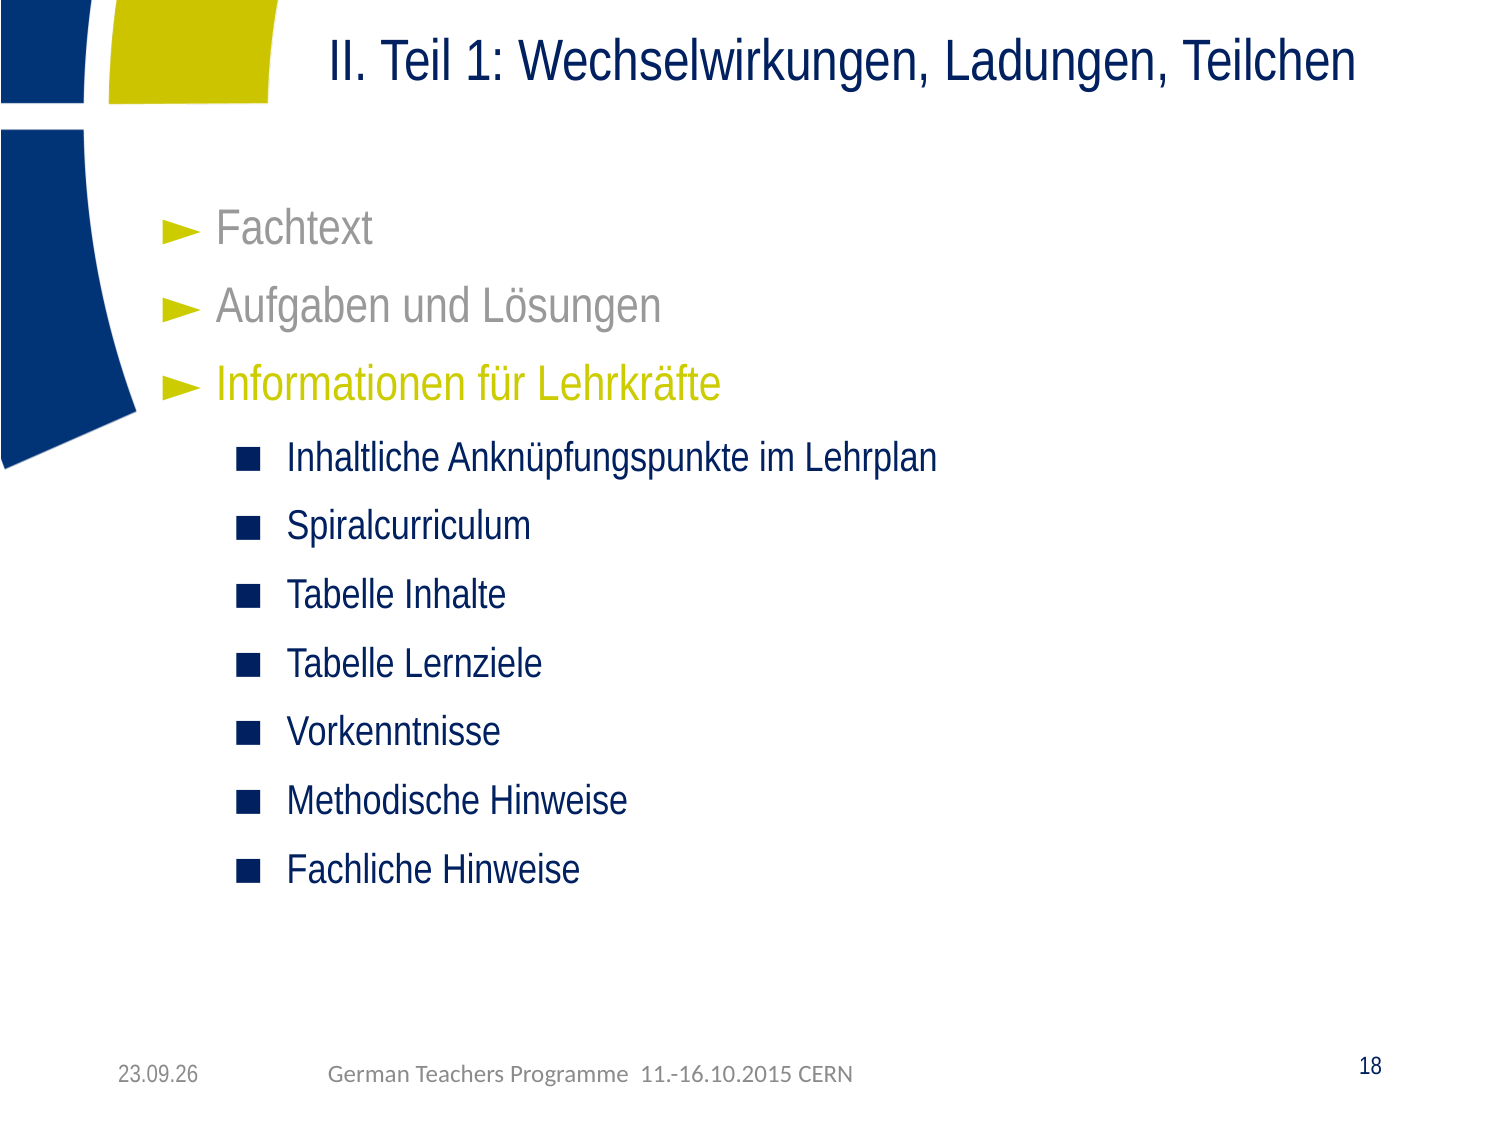

II. Teil 1: Wechselwirkungen, Ladungen, Teilchen
# Fachtext
Aufgaben und Lösungen
Informationen für Lehrkräfte
Inhaltliche Anknüpfungspunkte im Lehrplan
Spiralcurriculum
Tabelle Inhalte
Tabelle Lernziele
Vorkenntnisse
Methodische Hinweise
Fachliche Hinweise
German Teachers Programme 11.-16.10.2015 CERN